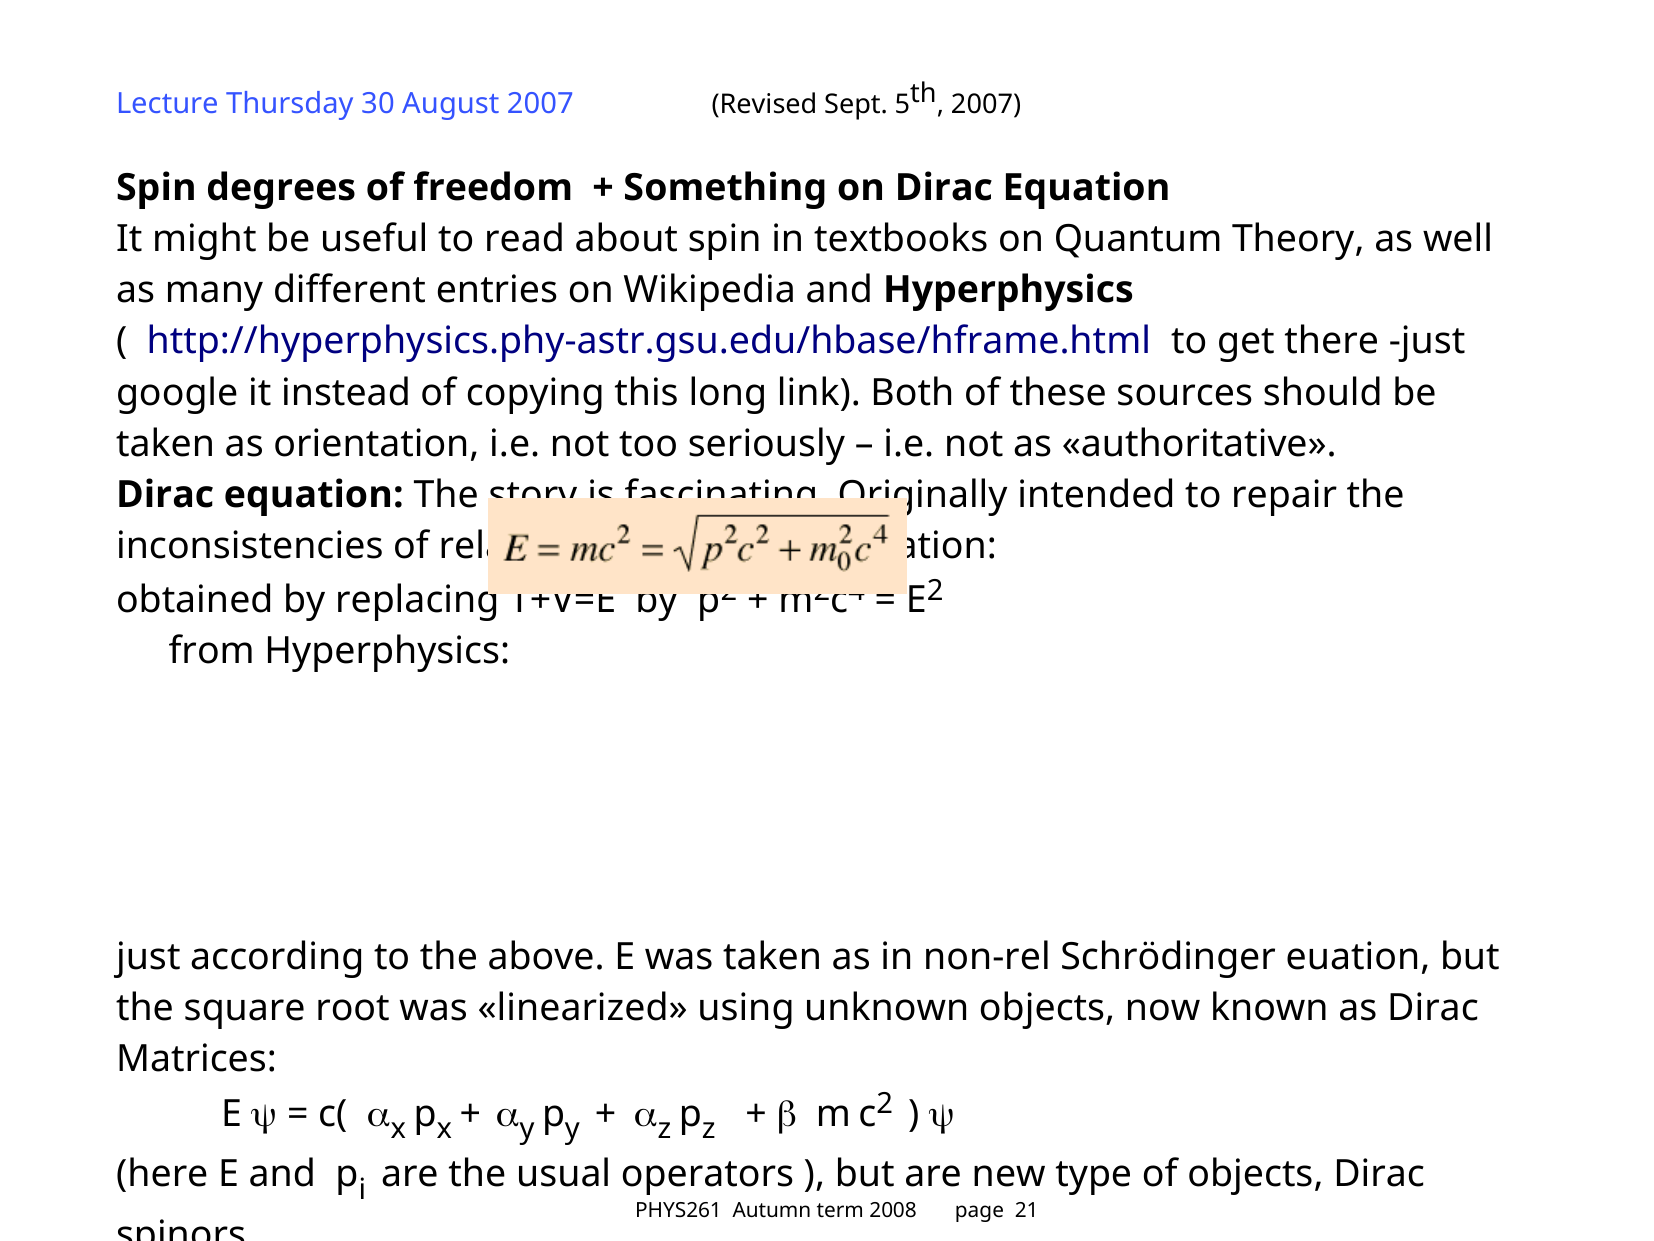

Lecture Thursday 30 August 2007 (Revised Sept. 5th, 2007)
Spin degrees of freedom + Something on Dirac Equation
It might be useful to read about spin in textbooks on Quantum Theory, as well as many different entries on Wikipedia and Hyperphysics
( http://hyperphysics.phy-astr.gsu.edu/hbase/hframe.html to get there -just google it instead of copying this long link). Both of these sources should be taken as orientation, i.e. not too seriously – i.e. not as «authoritative».
Dirac equation: The story is fascinating. Originally intended to repair the inconsistencies of relativistic Schrödinger euation:
obtained by replacing T+V=E by p2 + m2c4 = E2
 from Hyperphysics:
just according to the above. E was taken as in non-rel Schrödinger euation, but the square root was «linearized» using unknown objects, now known as Dirac Matrices:
 E y = c( ax px + ay py + az pz + b m c2 ) y
(here E and pi are the usual operators ), but are new type of objects, Dirac spinors.
It lead later to explanation of antiparticles etc etc.
P.A.M. Dirac is one of the most important contributors to modern physics (read about him)
Explanation of Spectra – repeat your SELECTION RULES – then you can understand how the spectrum is related to the Level scheme